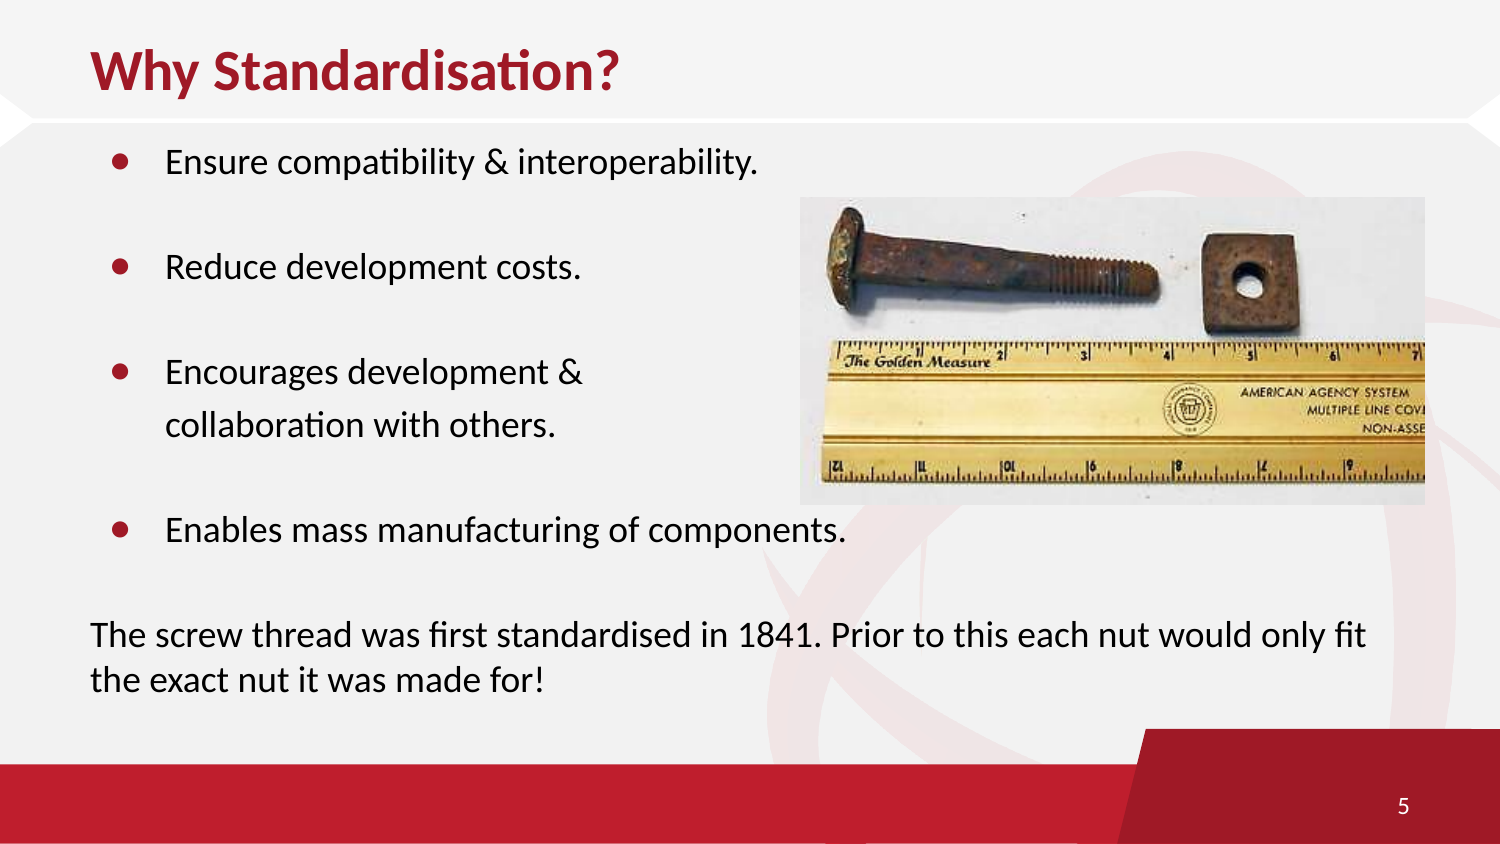

# Why Standardisation?
Ensure compatibility & interoperability.
Reduce development costs.
Encourages development &
collaboration with others.
Enables mass manufacturing of components.
The screw thread was first standardised in 1841. Prior to this each nut would only fit the exact nut it was made for!